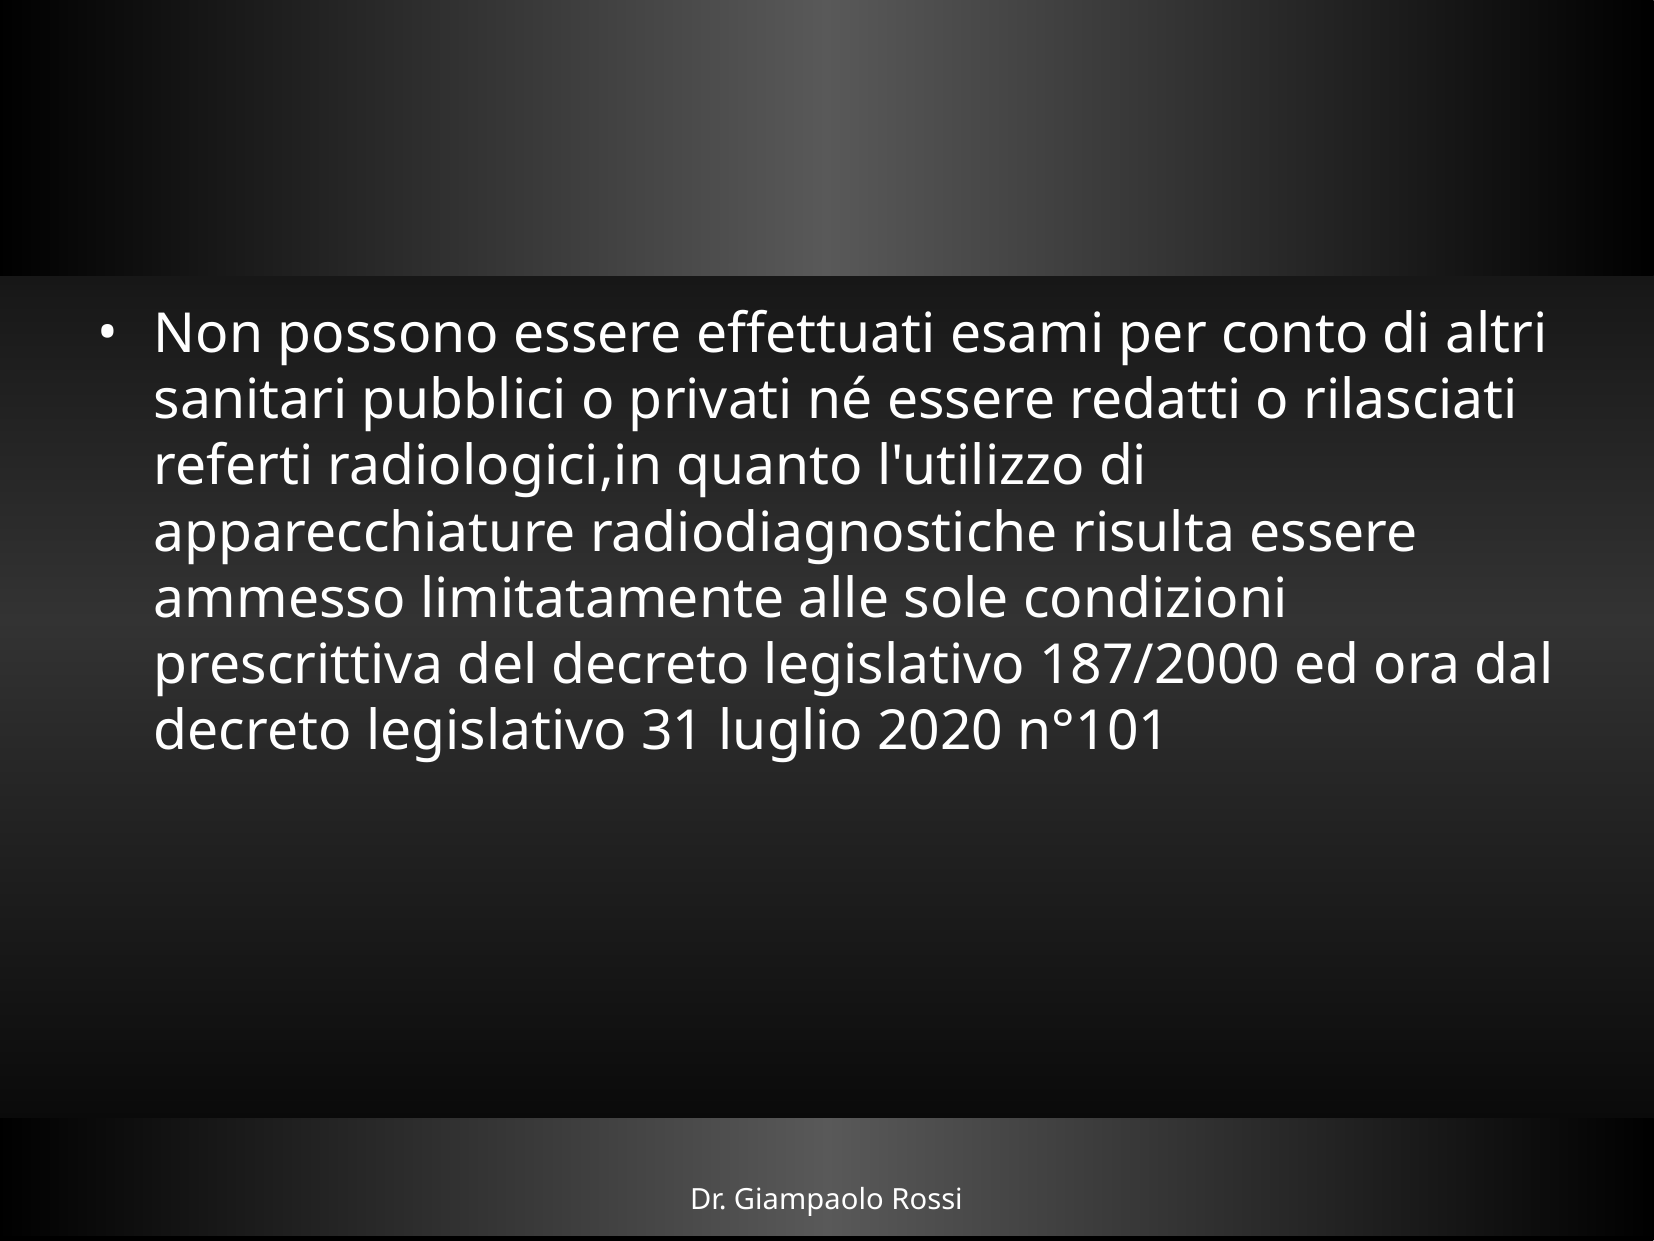

#
Non possono essere effettuati esami per conto di altri sanitari pubblici o privati né essere redatti o rilasciati referti radiologici,in quanto l'utilizzo di apparecchiature radiodiagnostiche risulta essere ammesso limitatamente alle sole condizioni prescrittiva del decreto legislativo 187/2000 ed ora dal decreto legislativo 31 luglio 2020 n°101